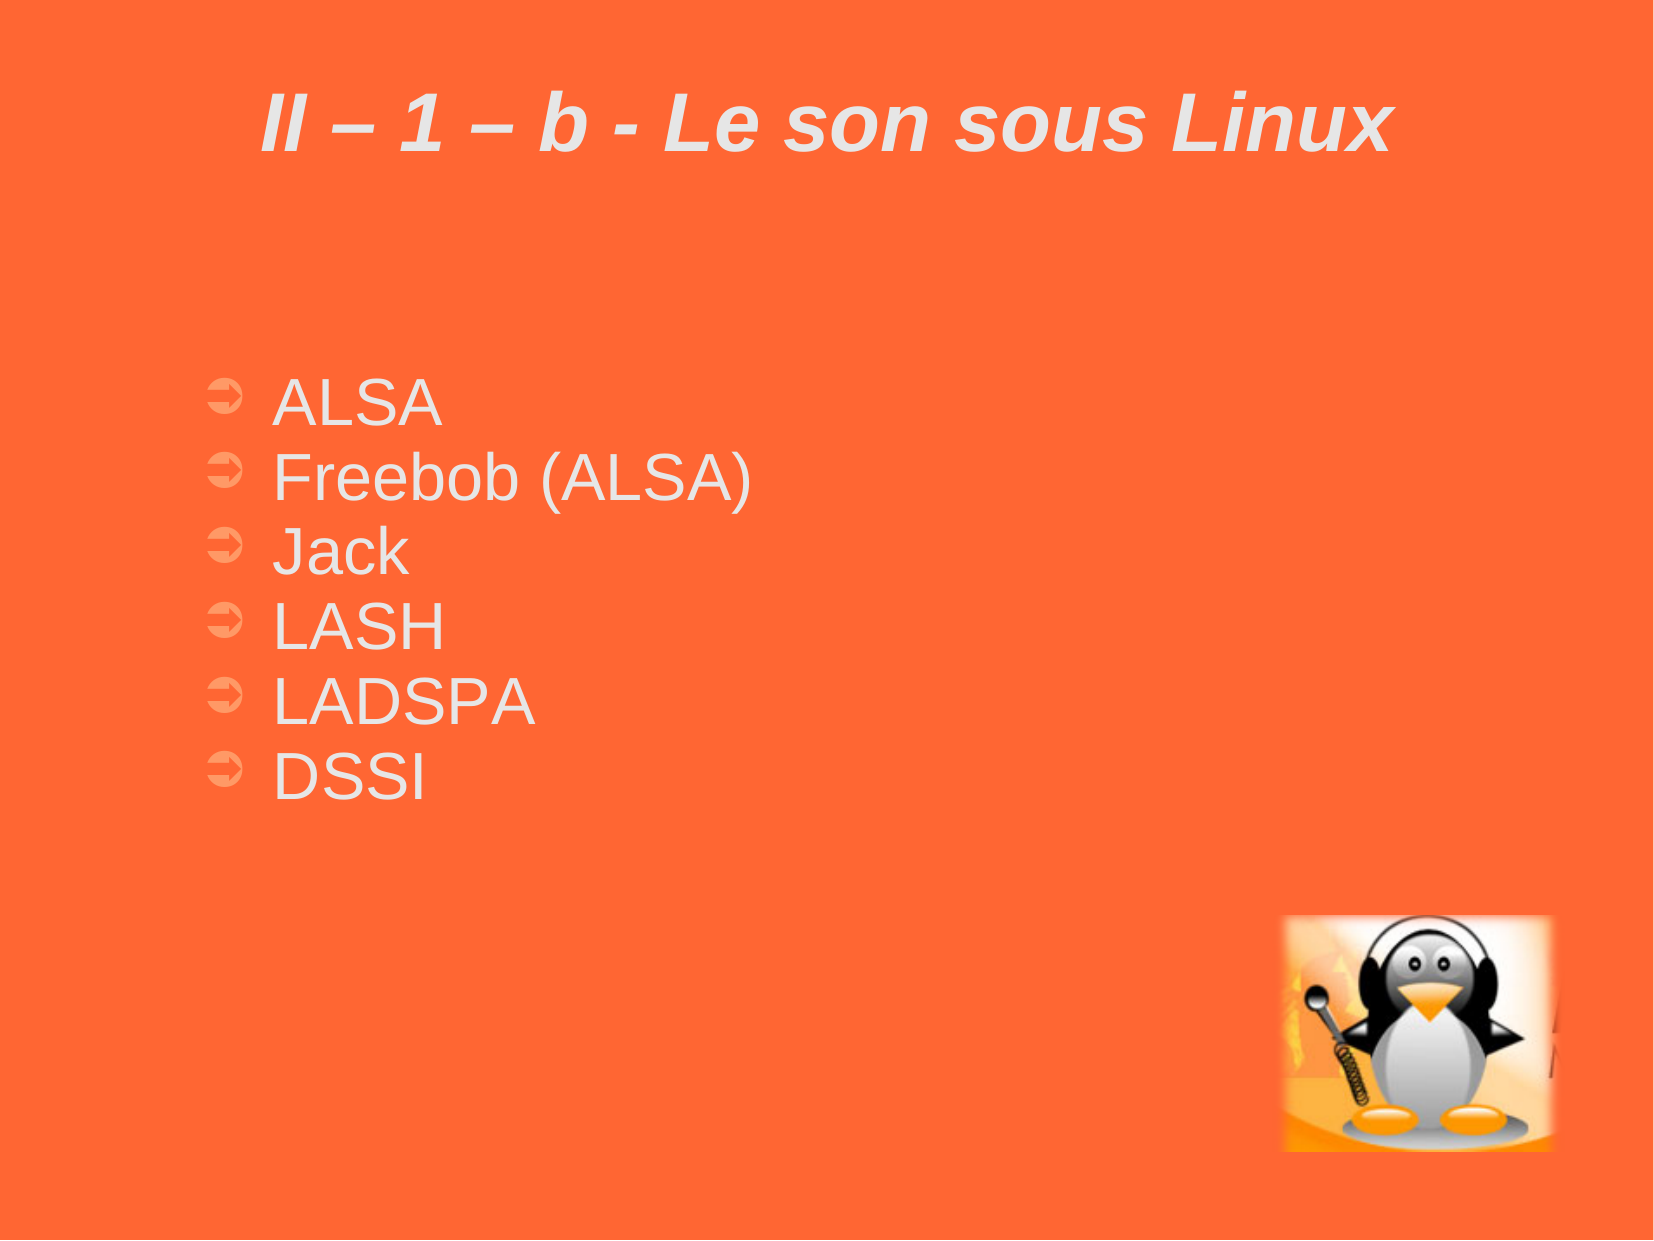

# II – 1 – b - Le son sous Linux
ALSA
Freebob (ALSA)
Jack
LASH
LADSPA
DSSI